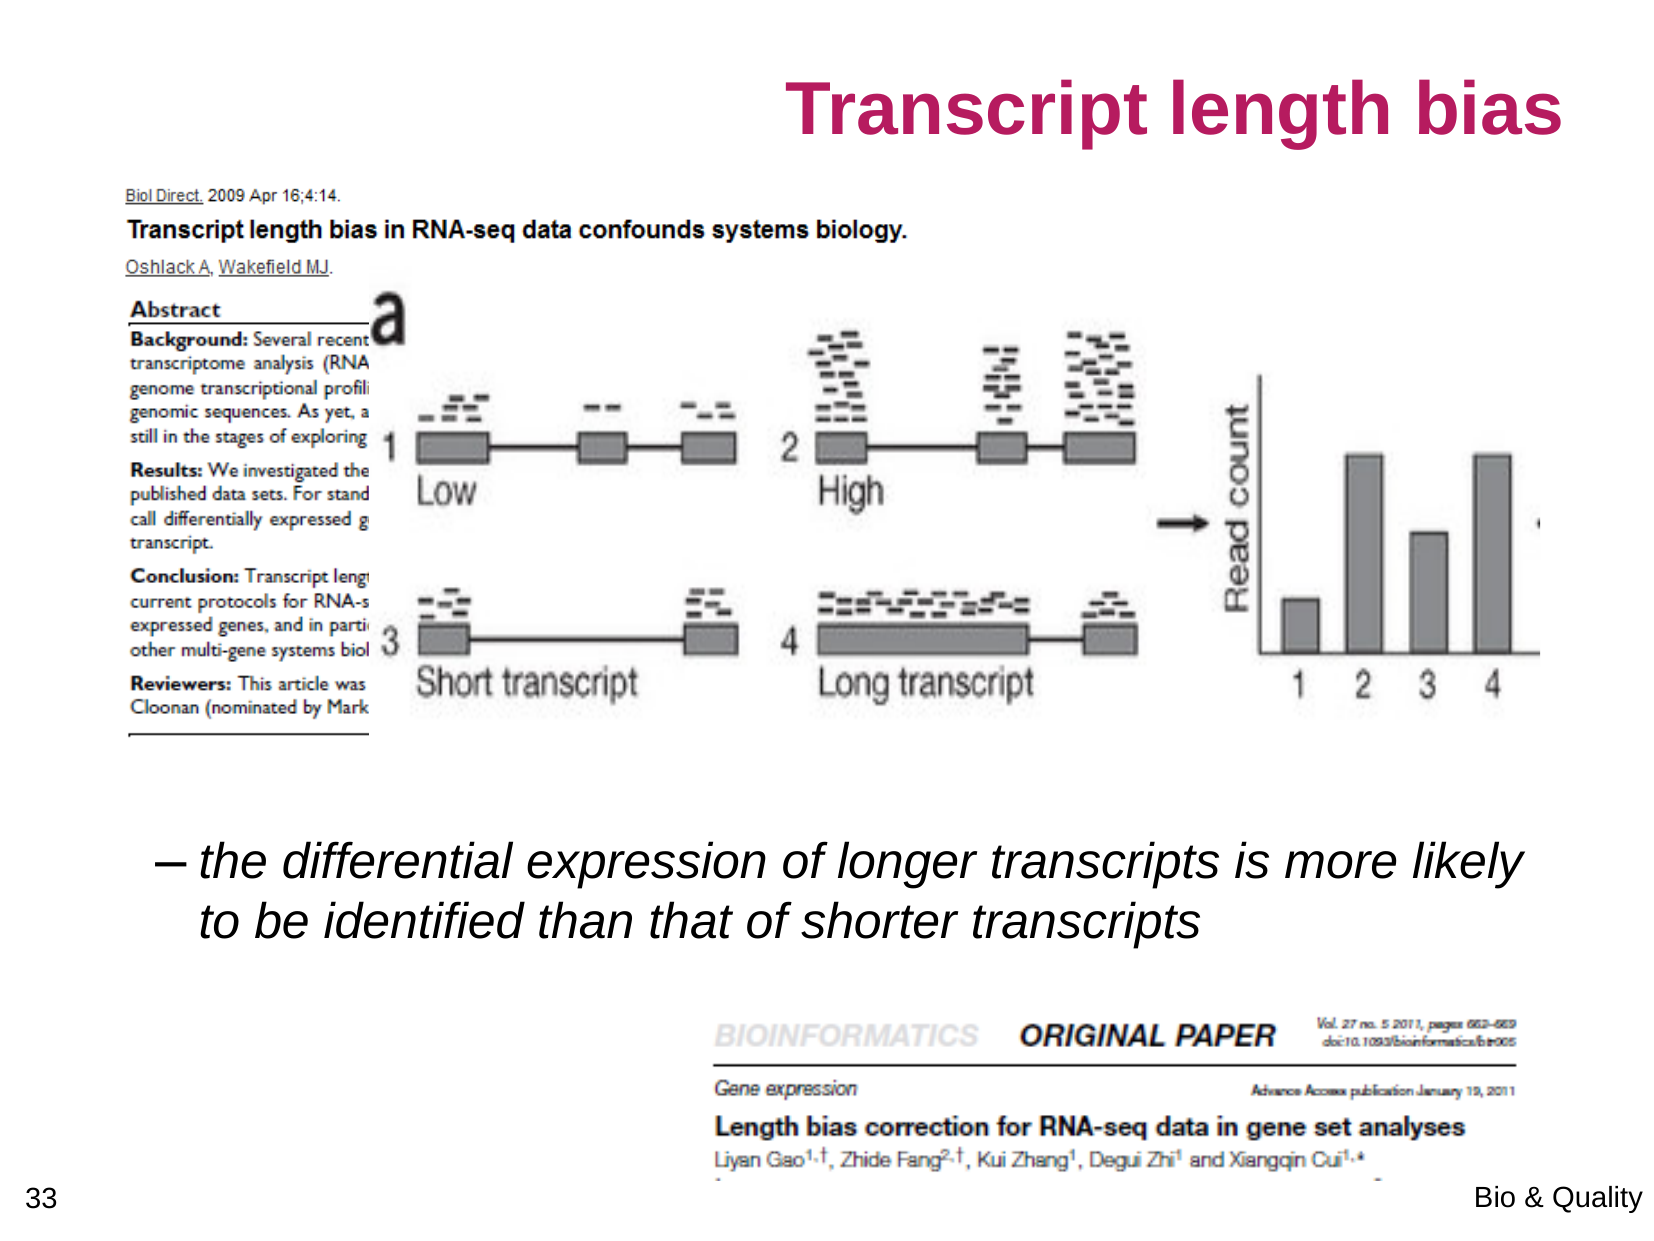

Transcript length bias
the differential expression of longer transcripts is more likely to be identified than that of shorter transcripts